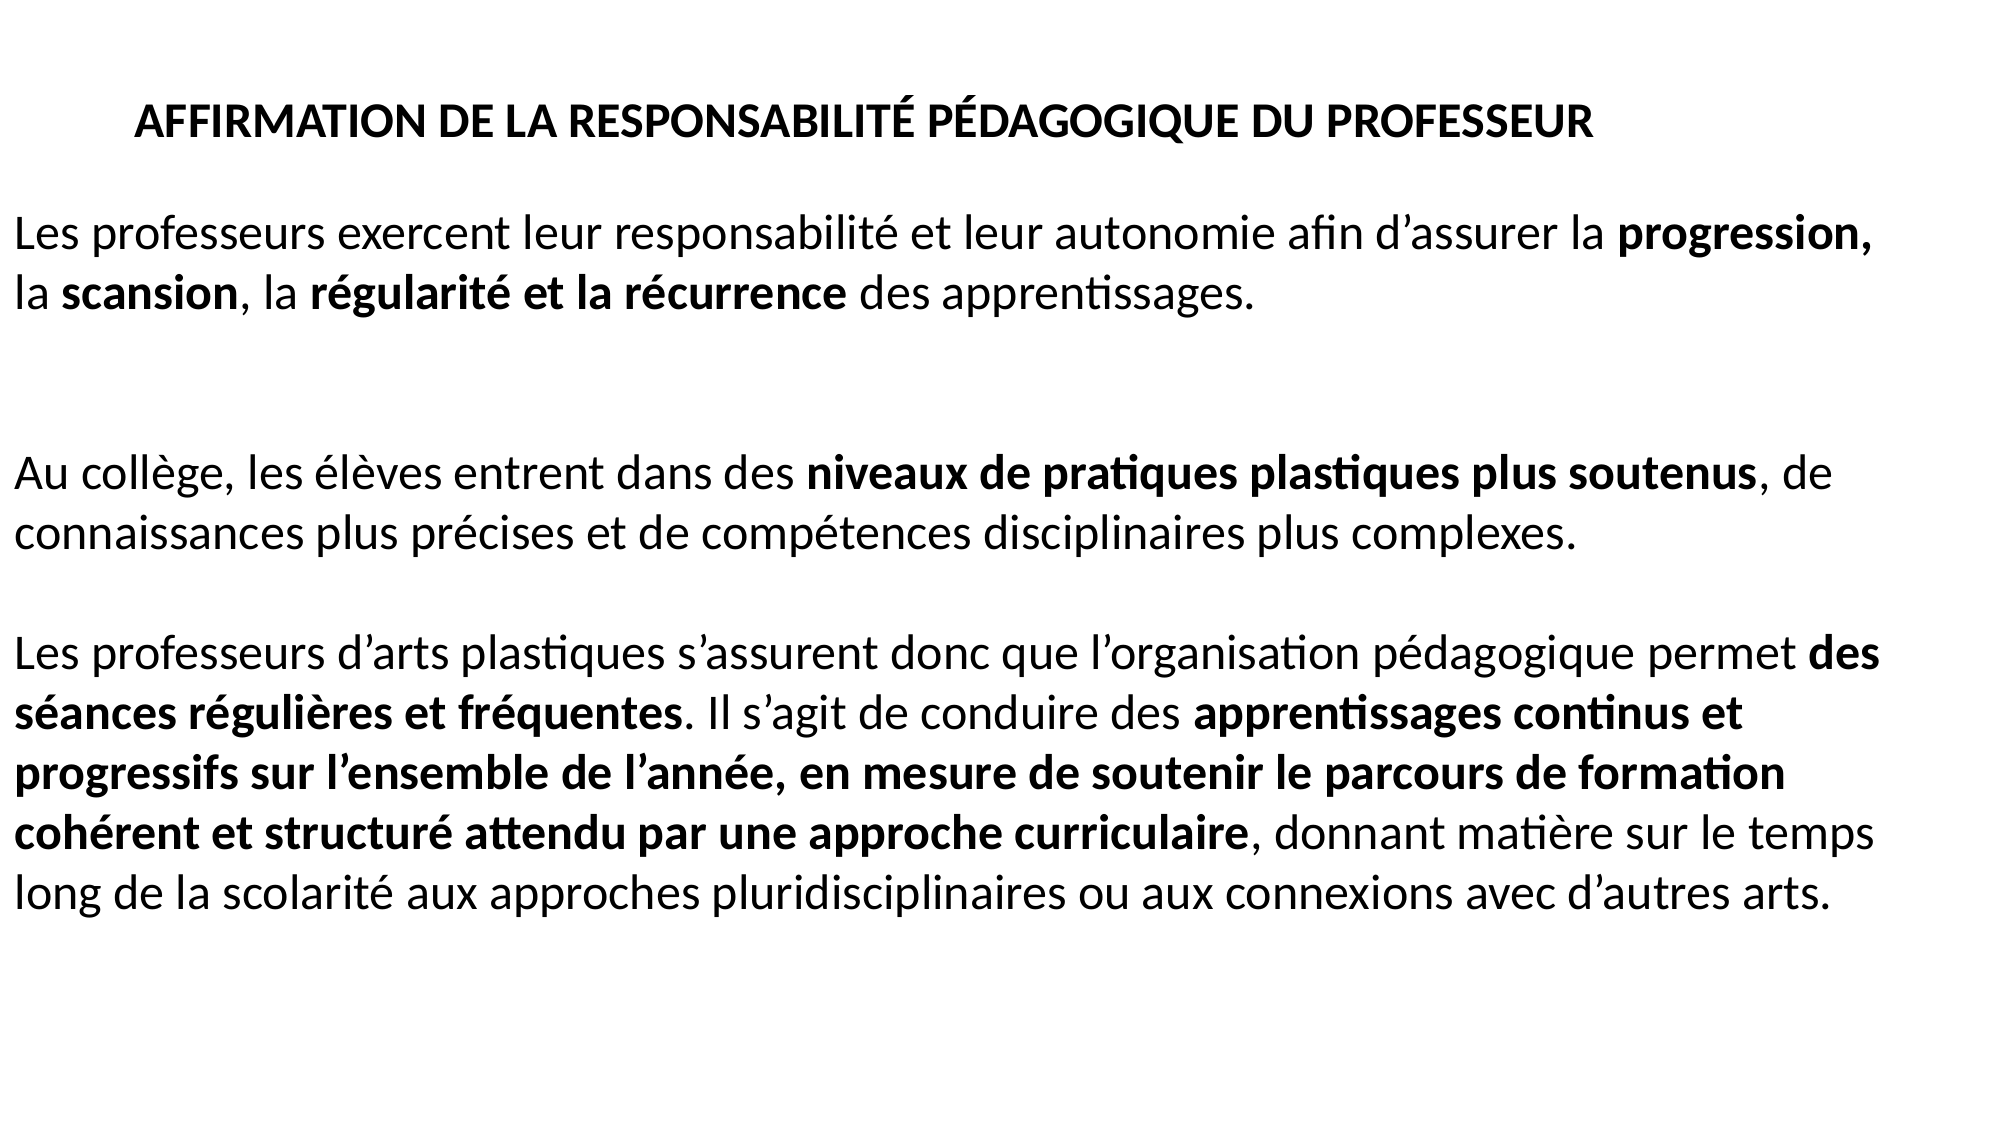

AFFIRMATION DE LA RESPONSABILITÉ PÉDAGOGIQUE DU PROFESSEUR
Les professeurs exercent leur responsabilité et leur autonomie afin d’assurer la progression, la scansion, la régularité et la récurrence des apprentissages.
Au collège, les élèves entrent dans des niveaux de pratiques plastiques plus soutenus, de connaissances plus précises et de compétences disciplinaires plus complexes.
Les professeurs d’arts plastiques s’assurent donc que l’organisation pédagogique permet des séances régulières et fréquentes. Il s’agit de conduire des apprentissages continus et progressifs sur l’ensemble de l’année, en mesure de soutenir le parcours de formation cohérent et structuré attendu par une approche curriculaire, donnant matière sur le temps long de la scolarité aux approches pluridisciplinaires ou aux connexions avec d’autres arts.